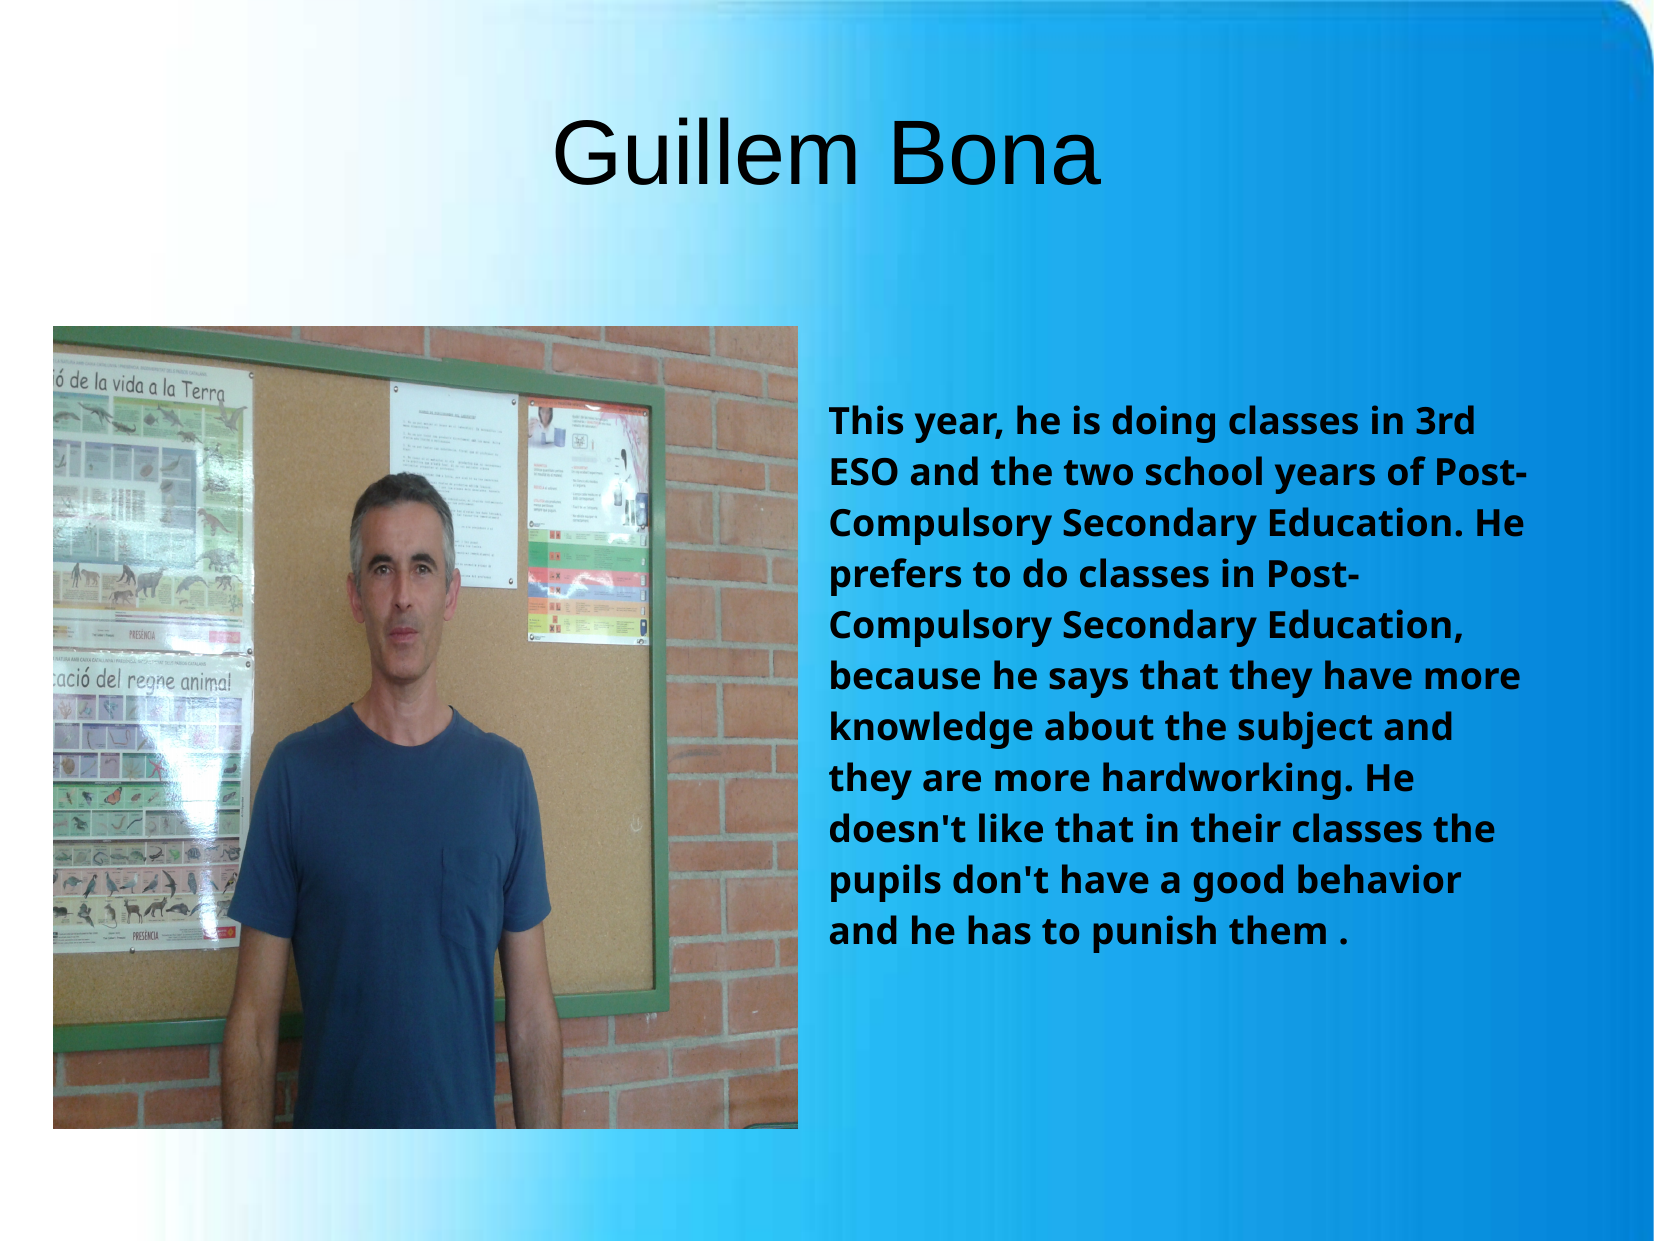

# Guillem Bona
This year, he is doing classes in 3rd ESO and the two school years of Post-Compulsory Secondary Education. He prefers to do classes in Post-Compulsory Secondary Education, because he says that they have more knowledge about the subject and they are more hardworking. He doesn't like that in their classes the pupils don't have a good behavior and he has to punish them .